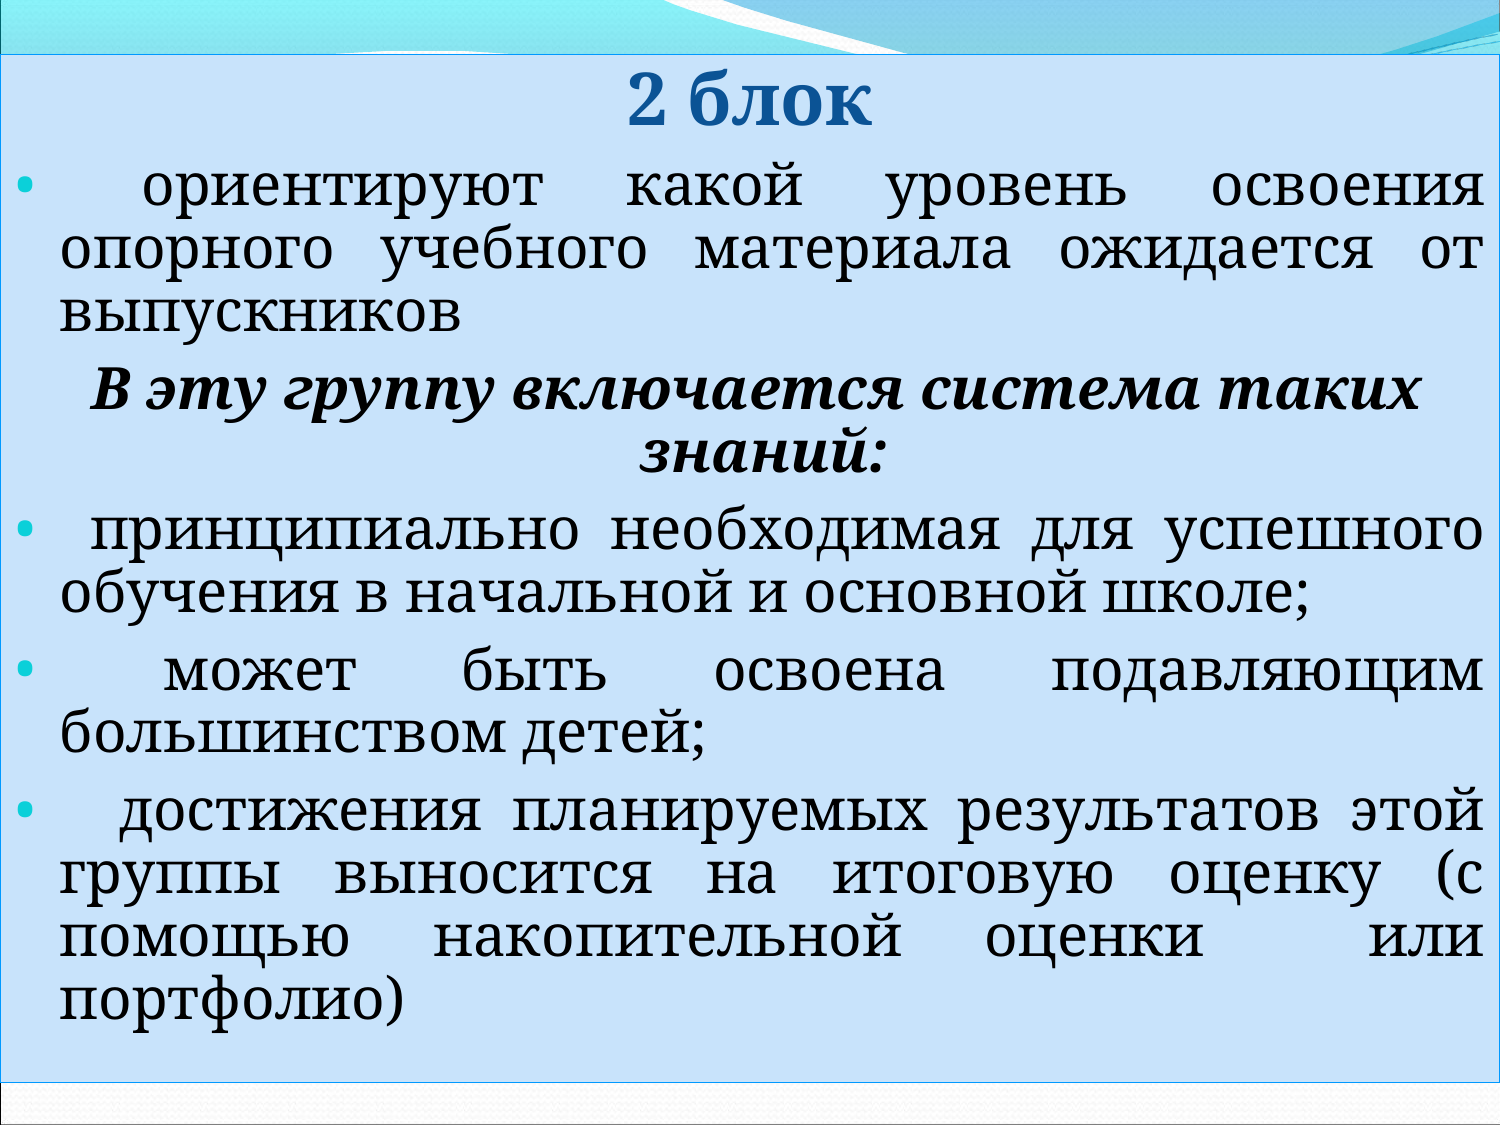

# 2 блок
 ориентируют какой уровень освоения опорного учебного материала ожидается от выпускников
 В эту группу включается система таких знаний:
 принципиально необходимая для успешного обучения в начальной и основной школе;
 может быть освоена подавляющим большинством детей;
 достижения планируемых результатов этой группы выносится на итоговую оценку (с помощью накопительной оценки или портфолио)